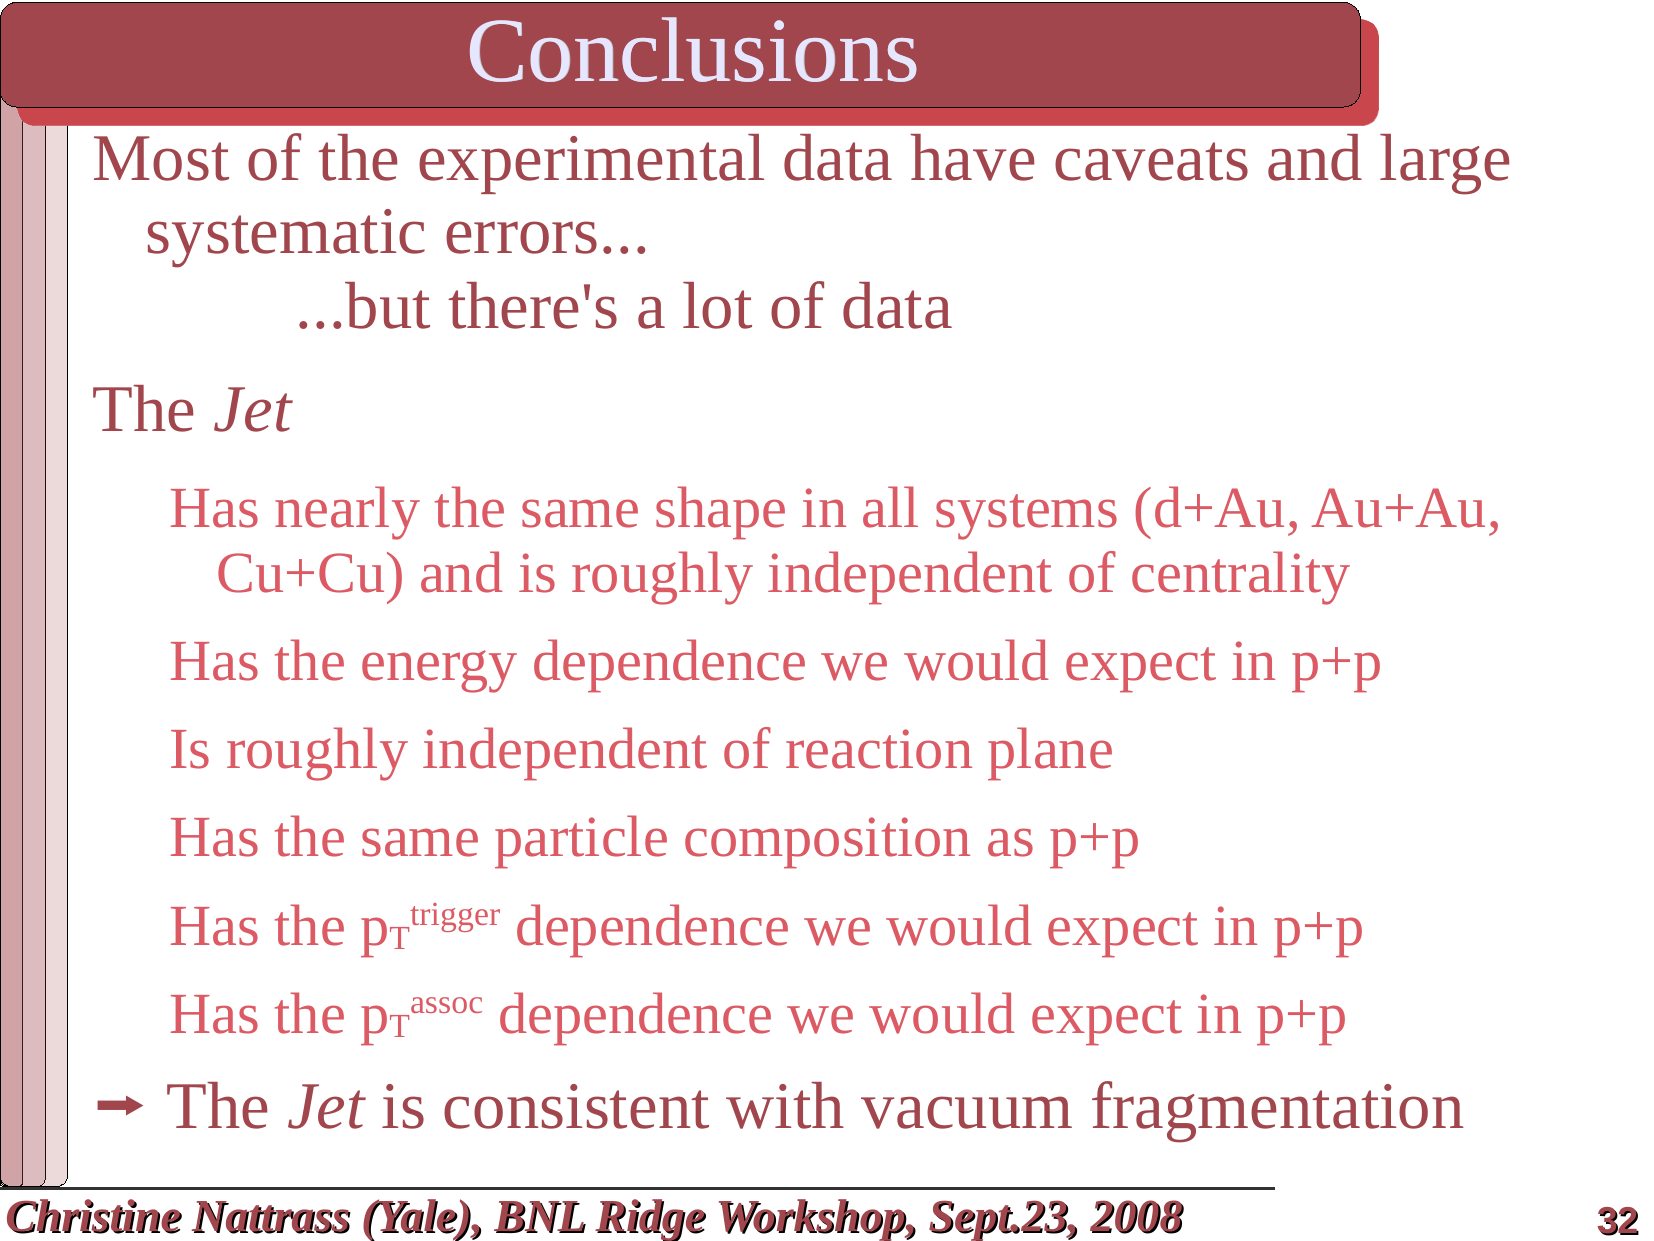

# Conclusions
Most of the experimental data have caveats and large systematic errors...
		...but there's a lot of data
The Jet
Has nearly the same shape in all systems (d+Au, Au+Au, Cu+Cu) and is roughly independent of centrality
Has the energy dependence we would expect in p+p
Is roughly independent of reaction plane
Has the same particle composition as p+p
Has the pTtrigger dependence we would expect in p+p
Has the pTassoc dependence we would expect in p+p
 The Jet is consistent with vacuum fragmentation